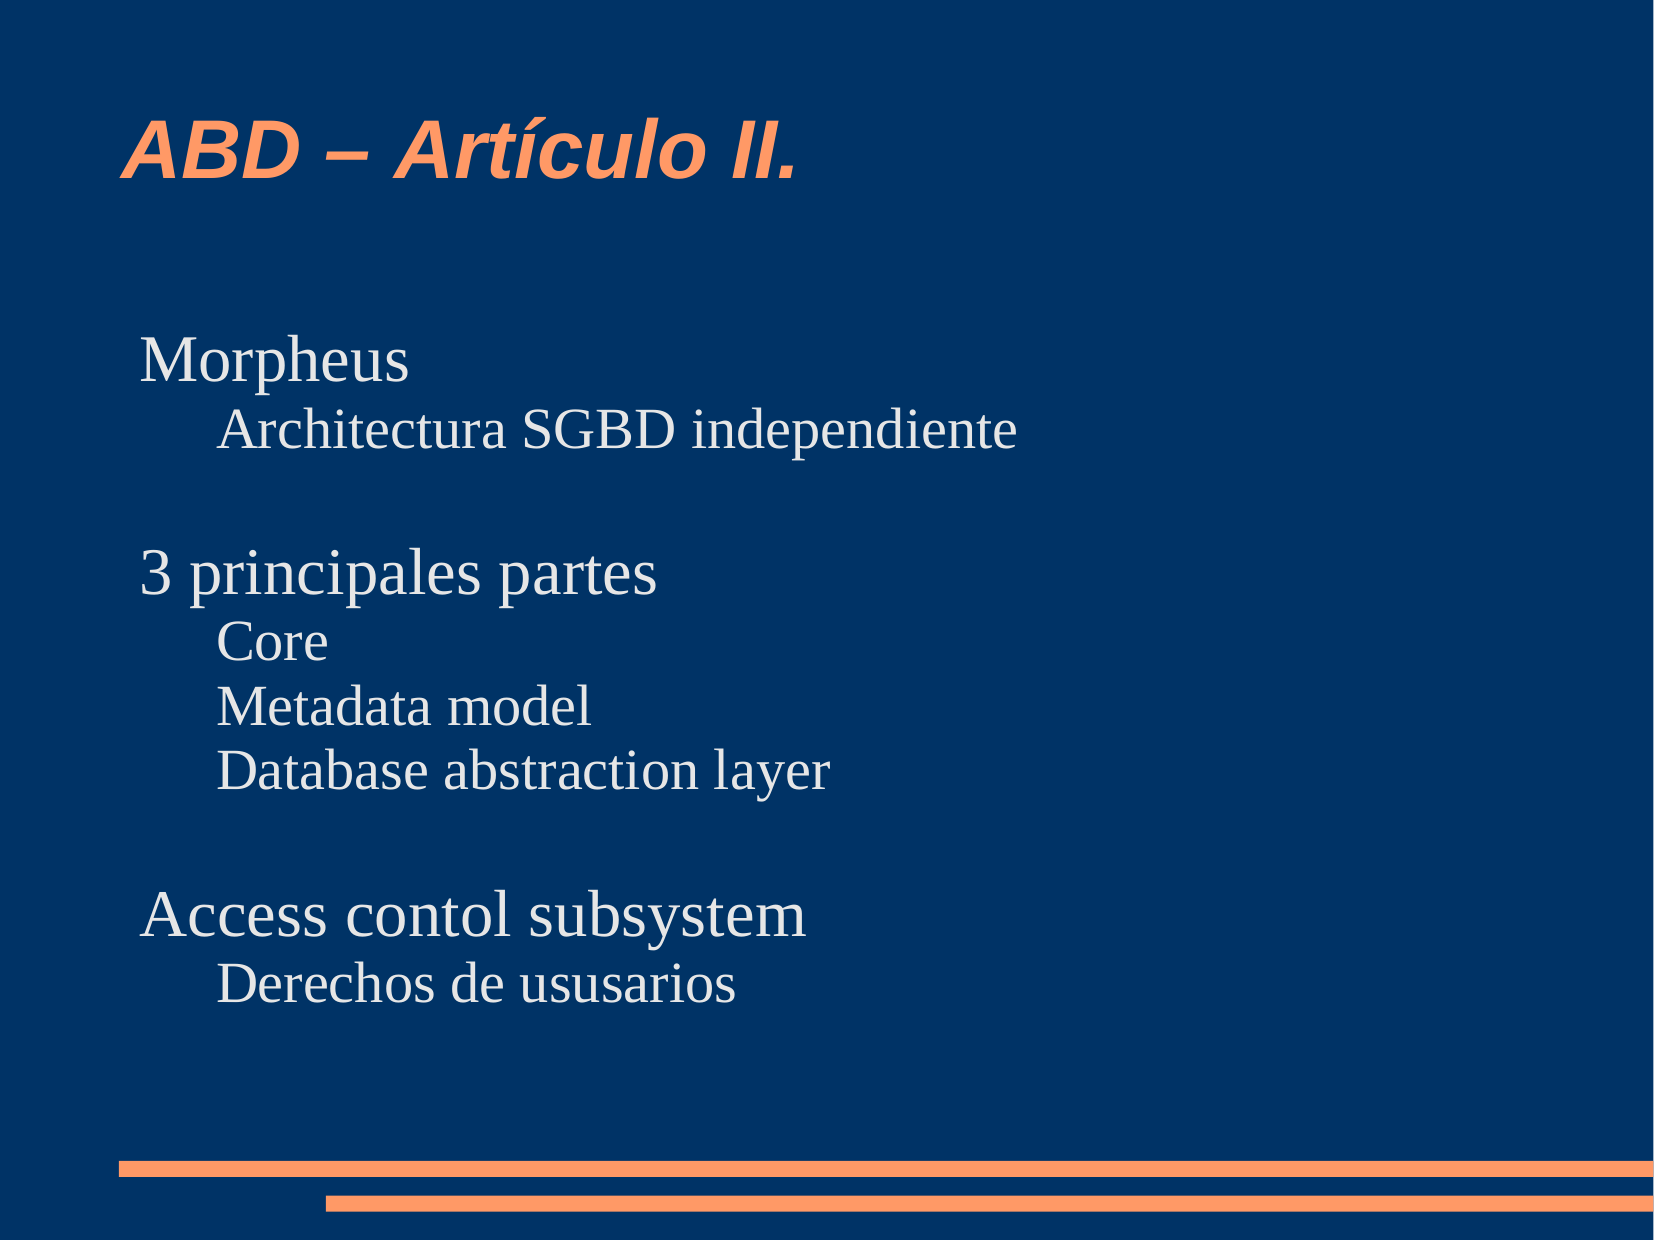

# ABD – Artículo II.
Morpheus
Architectura SGBD independiente
3 principales partes
Core
Metadata model
Database abstraction layer
Access contol subsystem
Derechos de ususarios